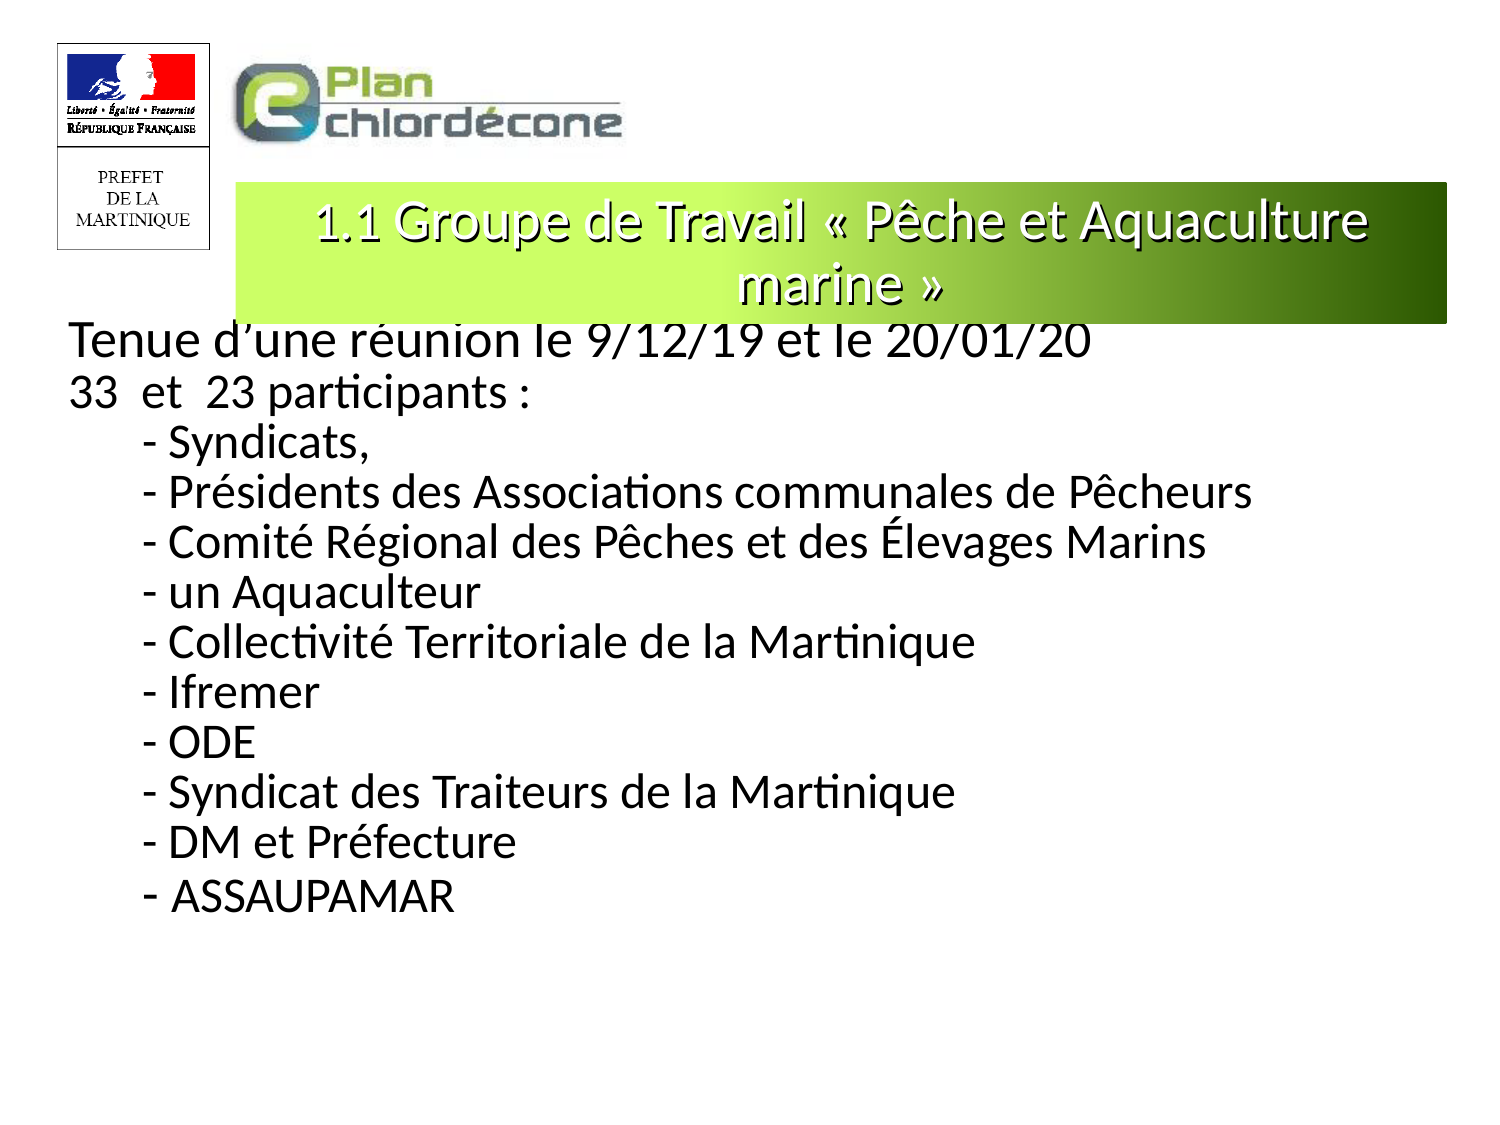

1.1 Groupe de Travail « Pêche et Aquaculture marine »
Tenue d’une réunion le 9/12/19 et le 20/01/20
33 et 23 participants :
	- Syndicats,
	- Présidents des Associations communales de Pêcheurs
	- Comité Régional des Pêches et des Élevages Marins
	- un Aquaculteur
	- Collectivité Territoriale de la Martinique
	- Ifremer
	- ODE
	- Syndicat des Traiteurs de la Martinique
	- DM et Préfecture
	- ASSAUPAMAR
#